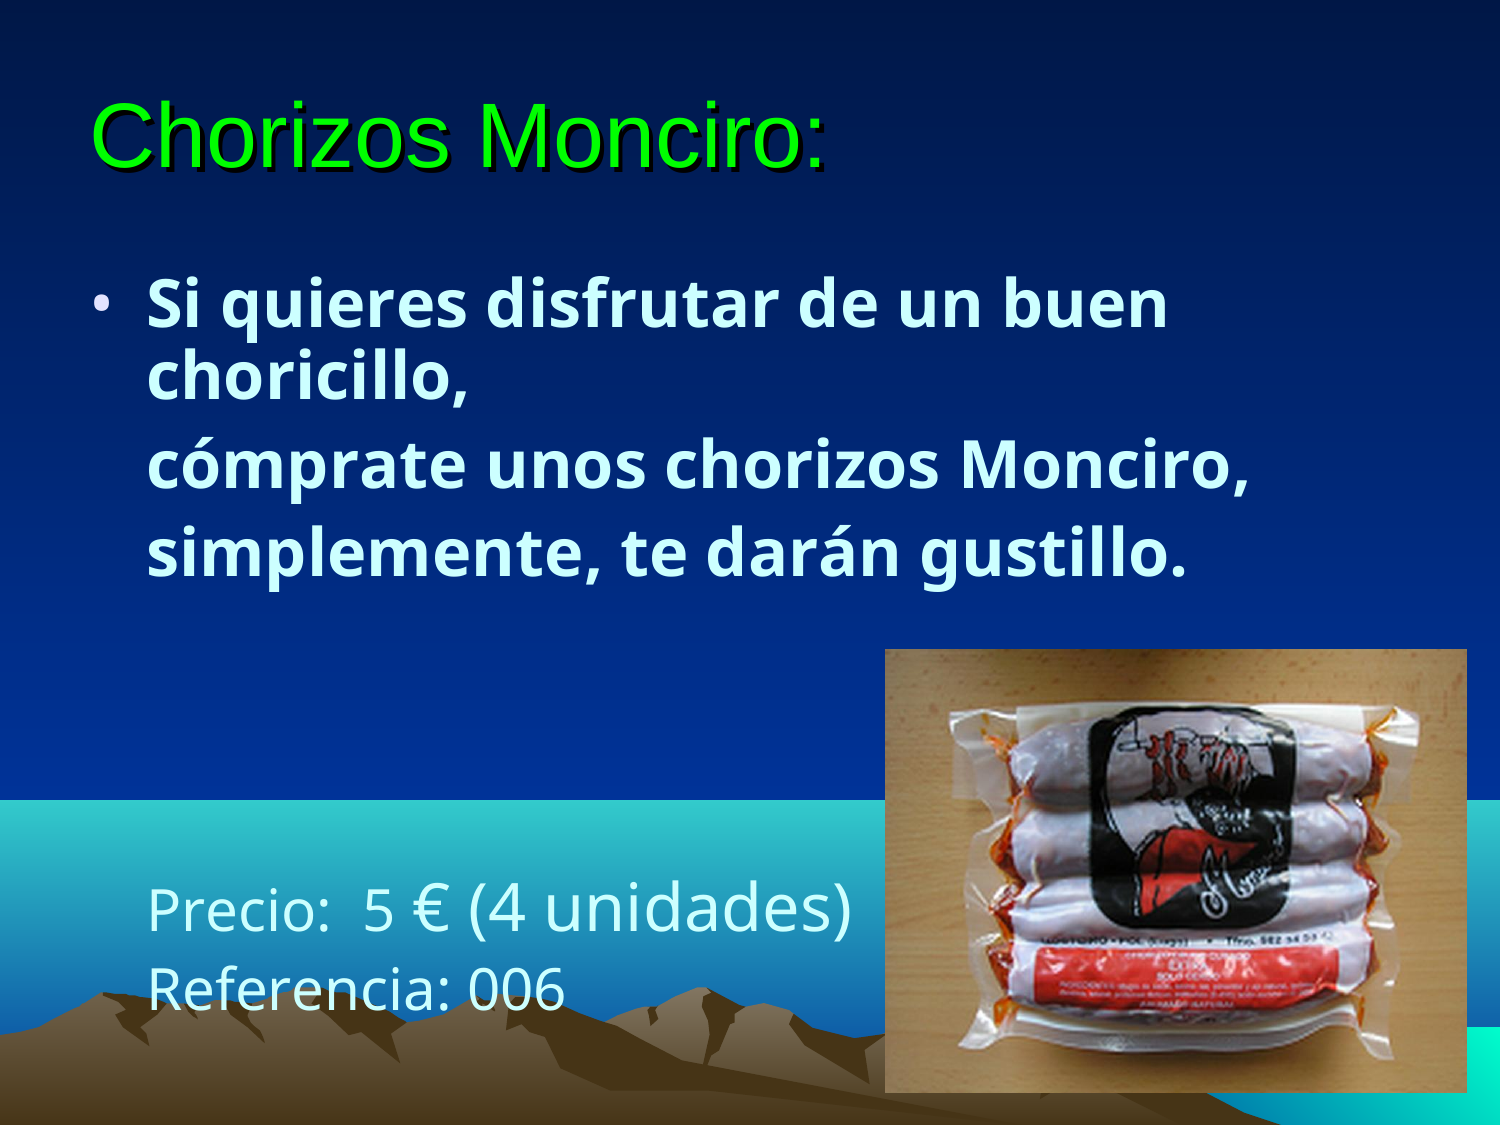

# Chorizos Monciro:
Si quieres disfrutar de un buen choricillo,
	cómprate unos chorizos Monciro,
	simplemente, te darán gustillo.
	Precio: 5 € (4 unidades)
	Referencia: 006